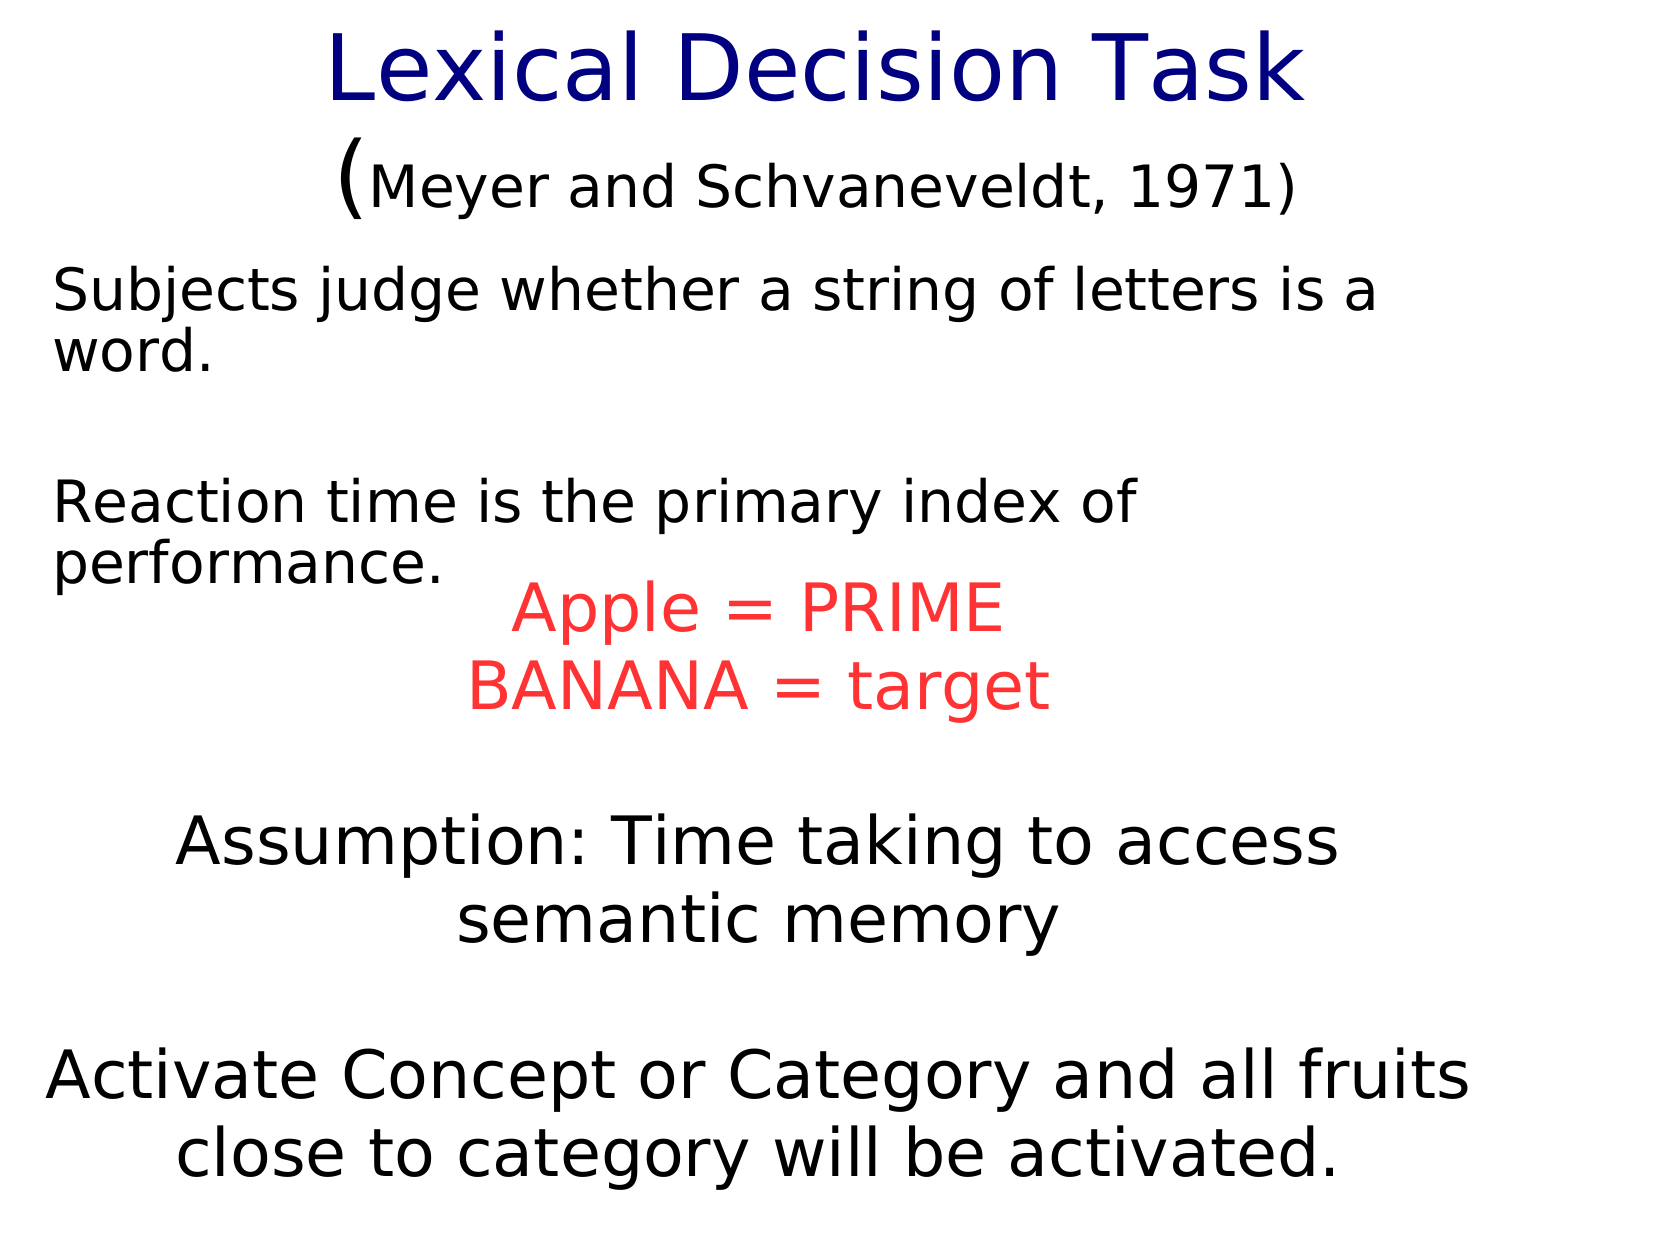

# Lexical Decision Task (Meyer and Schvaneveldt, 1971)
Subjects judge whether a string of letters is a word.
Reaction time is the primary index of performance.
Apple = PRIME
BANANA = target
Assumption: Time taking to access semantic memory
Activate Concept or Category and all fruits close to category will be activated.